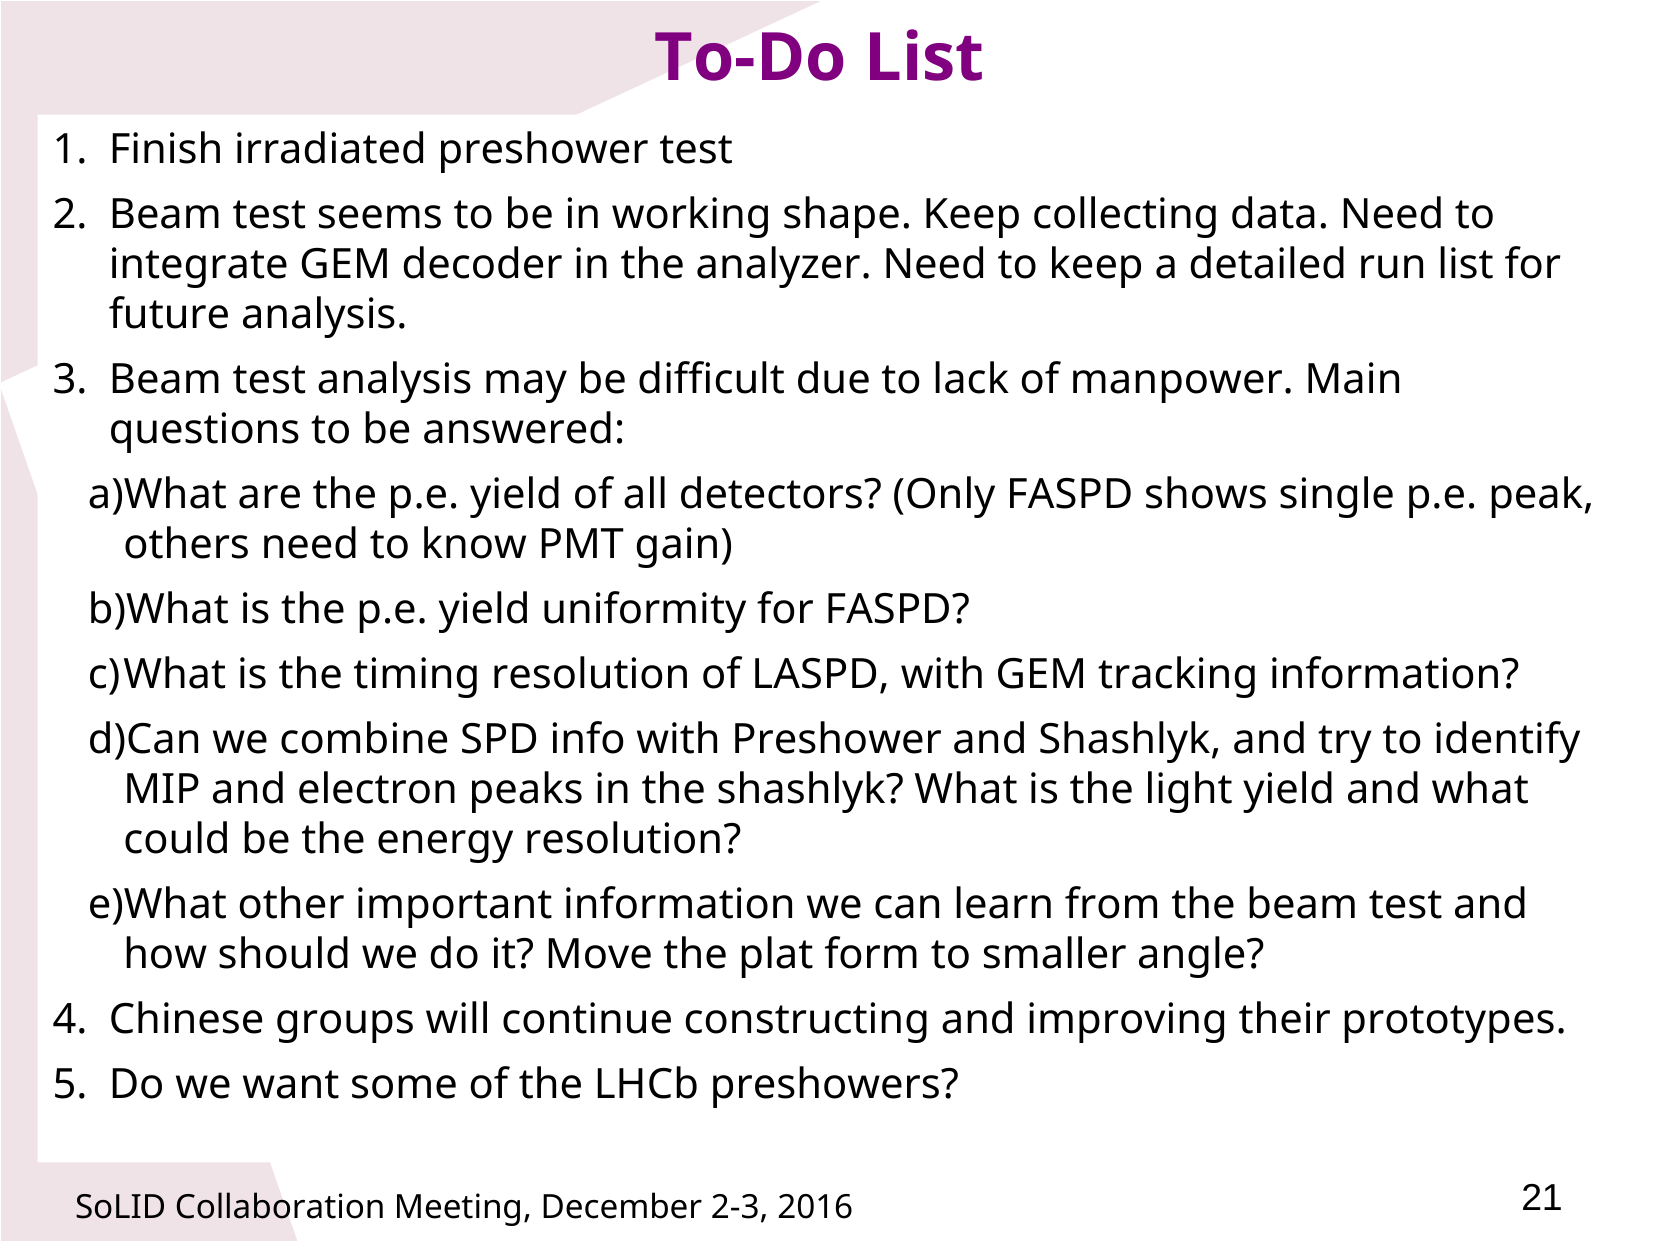

# To-Do List
Finish irradiated preshower test
Beam test seems to be in working shape. Keep collecting data. Need to integrate GEM decoder in the analyzer. Need to keep a detailed run list for future analysis.
Beam test analysis may be difficult due to lack of manpower. Main questions to be answered:
What are the p.e. yield of all detectors? (Only FASPD shows single p.e. peak, others need to know PMT gain)
What is the p.e. yield uniformity for FASPD?
What is the timing resolution of LASPD, with GEM tracking information?
Can we combine SPD info with Preshower and Shashlyk, and try to identify MIP and electron peaks in the shashlyk? What is the light yield and what could be the energy resolution?
What other important information we can learn from the beam test and how should we do it? Move the plat form to smaller angle?
Chinese groups will continue constructing and improving their prototypes.
Do we want some of the LHCb preshowers?
21